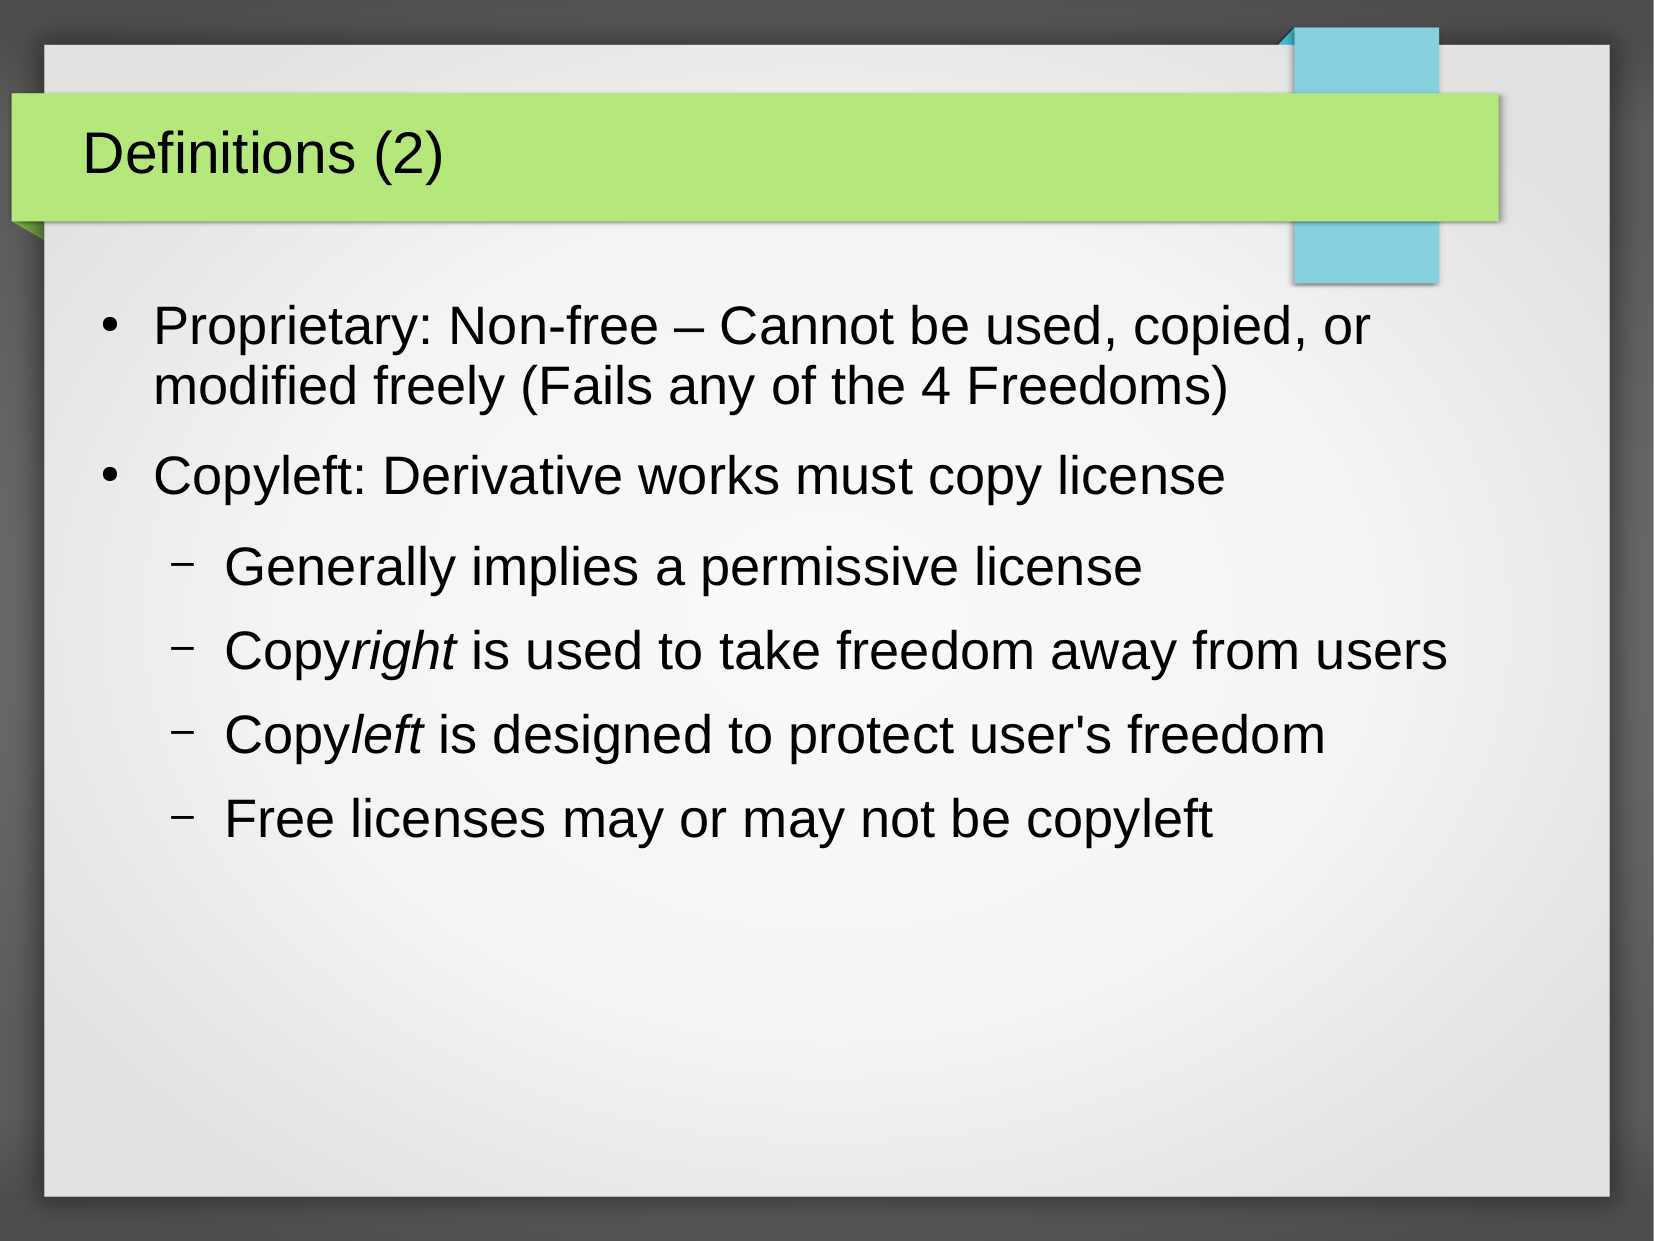

# Definitions (2)
Proprietary: Non-free – Cannot be used, copied, or modified freely (Fails any of the 4 Freedoms)
Copyleft: Derivative works must copy license
Generally implies a permissive license
Copyright is used to take freedom away from users
Copyleft is designed to protect user's freedom
Free licenses may or may not be copyleft